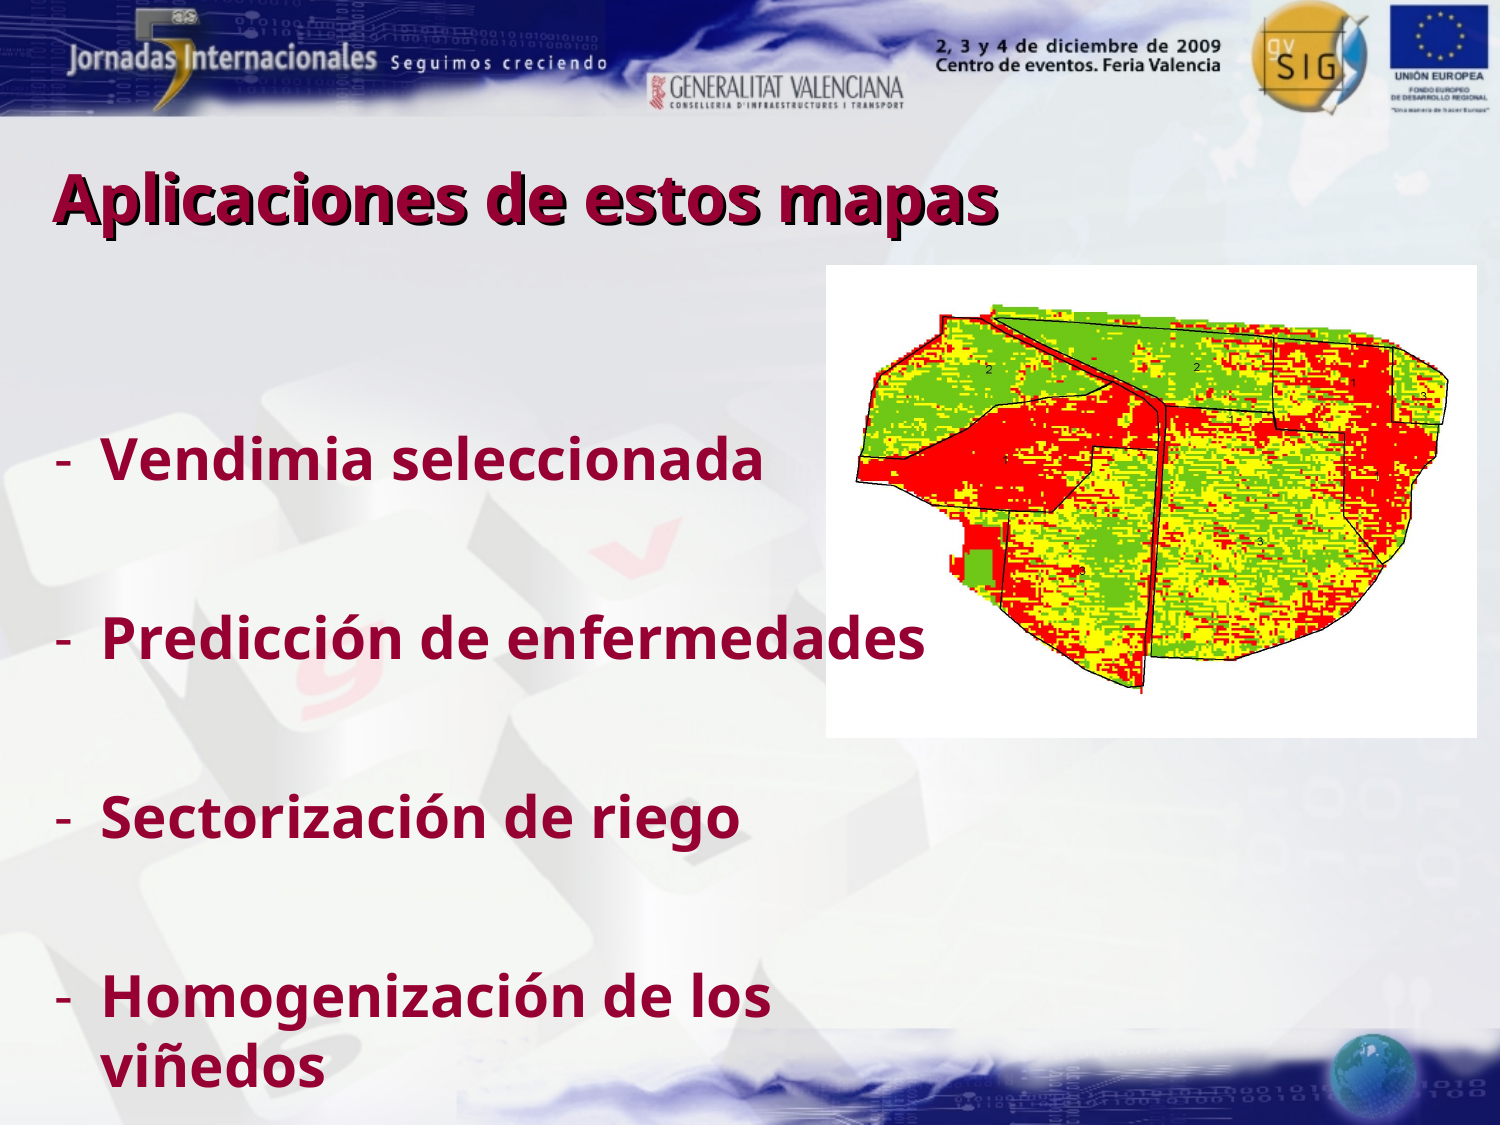

Aplicaciones de estos mapas
# Vendimia seleccionada
Predicción de enfermedades
Sectorización de riego
Homogenización de los viñedos